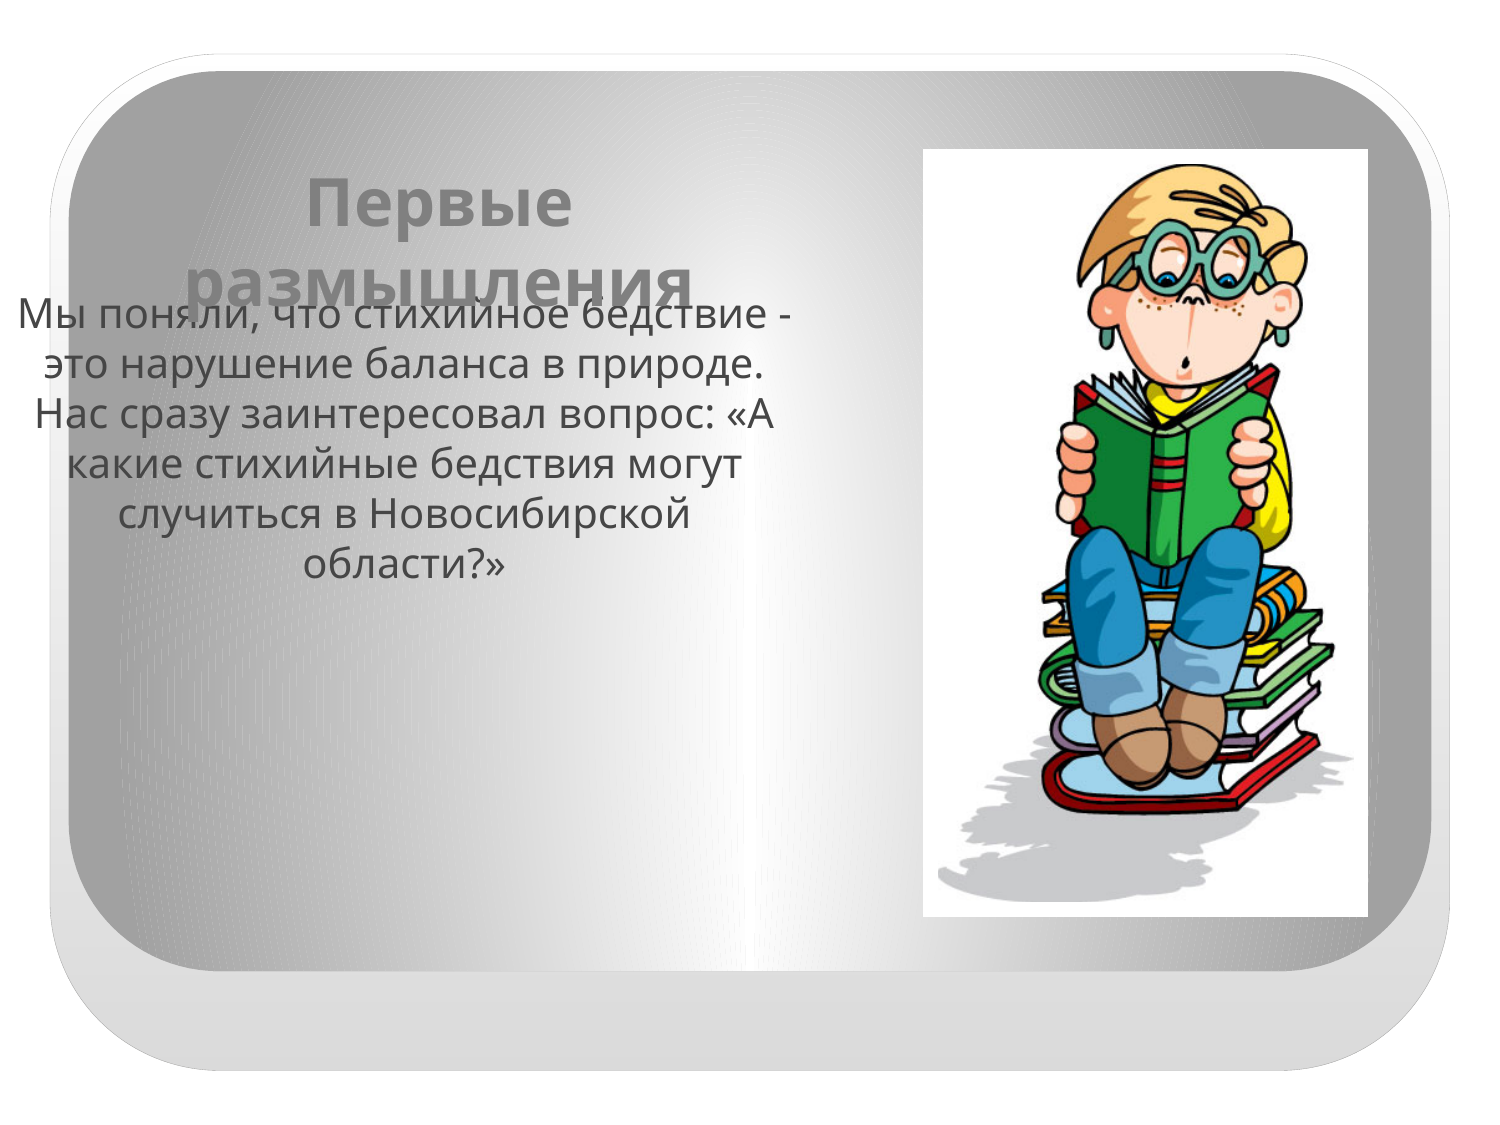

Первые размышления
# Мы поняли, что стихийное бедствие -это нарушение баланса в природе. Нас сразу заинтересовал вопрос: «А какие стихийные бедствия могут случиться в Новосибирской области?»